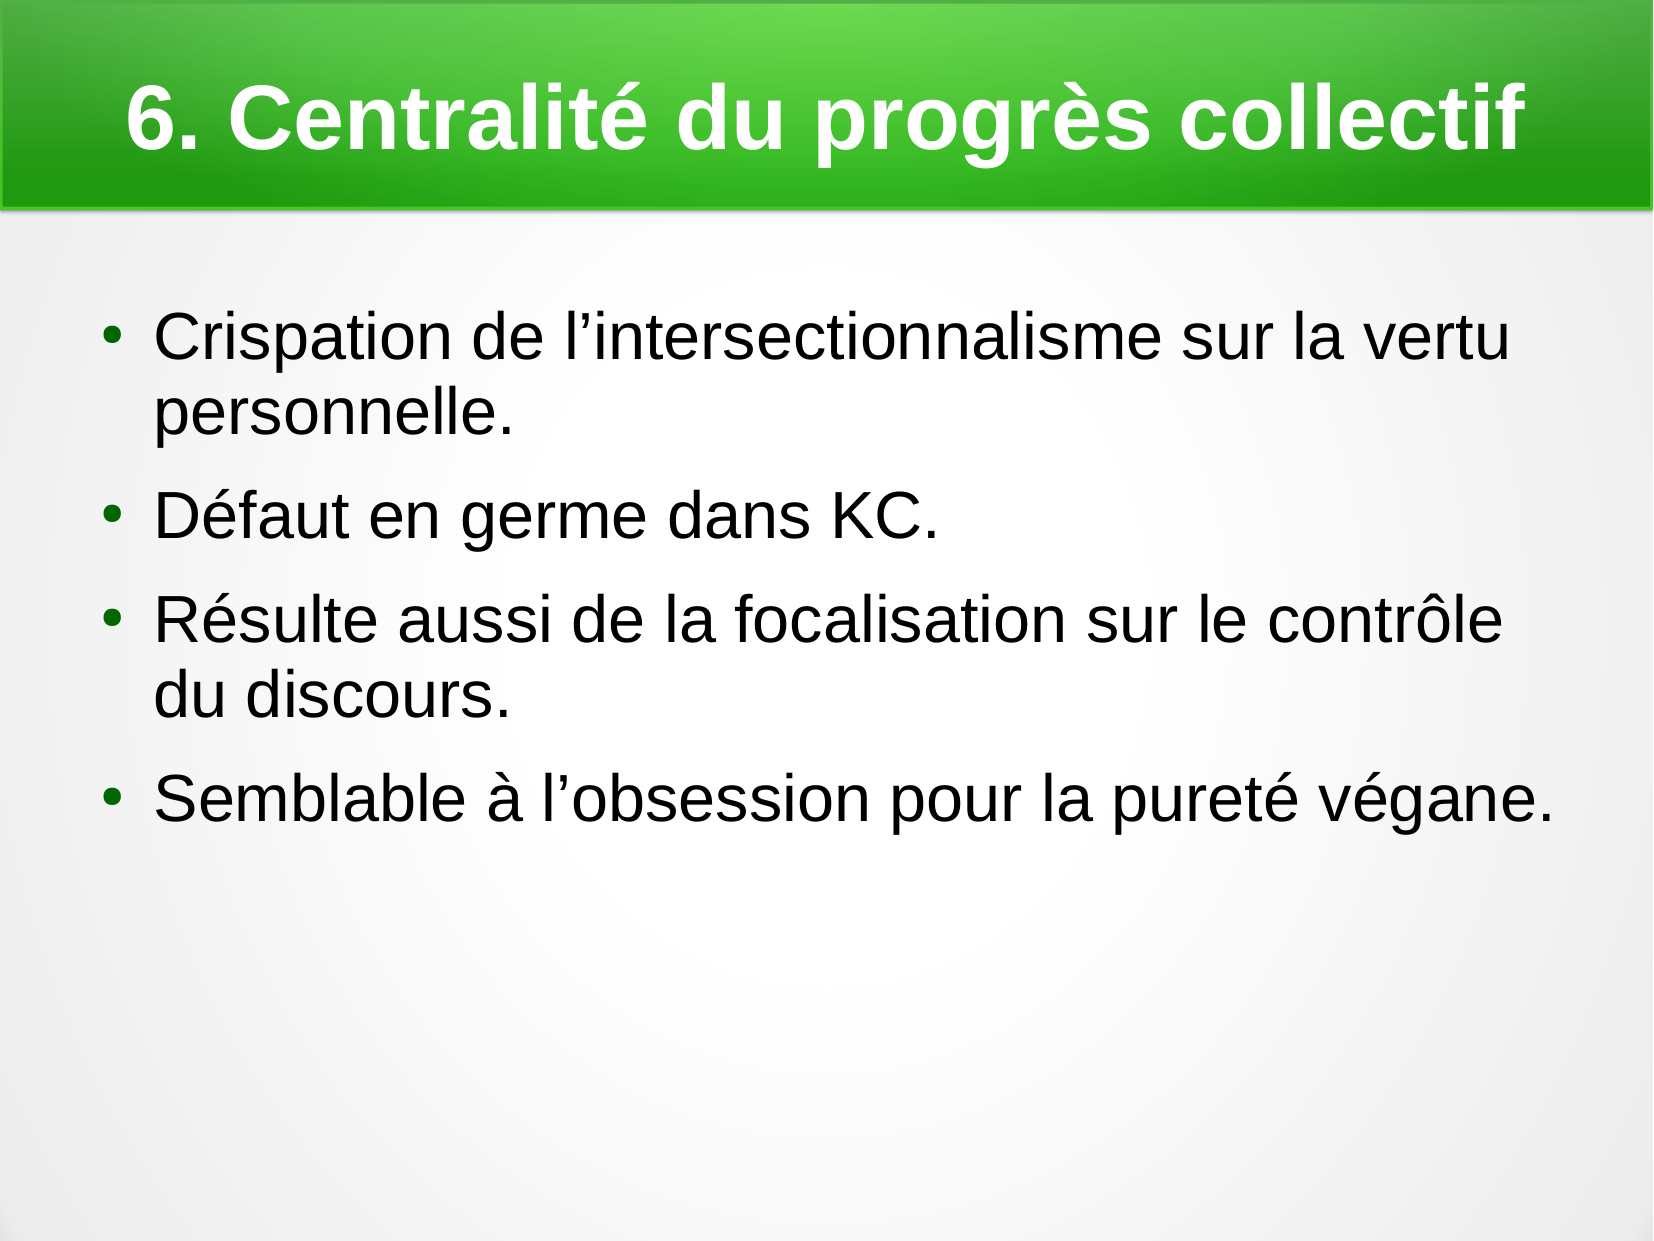

# 6. Centralité du progrès collectif
Crispation de l’intersectionnalisme sur la vertu personnelle.
Défaut en germe dans KC.
Résulte aussi de la focalisation sur le contrôle du discours.
Semblable à l’obsession pour la pureté végane.